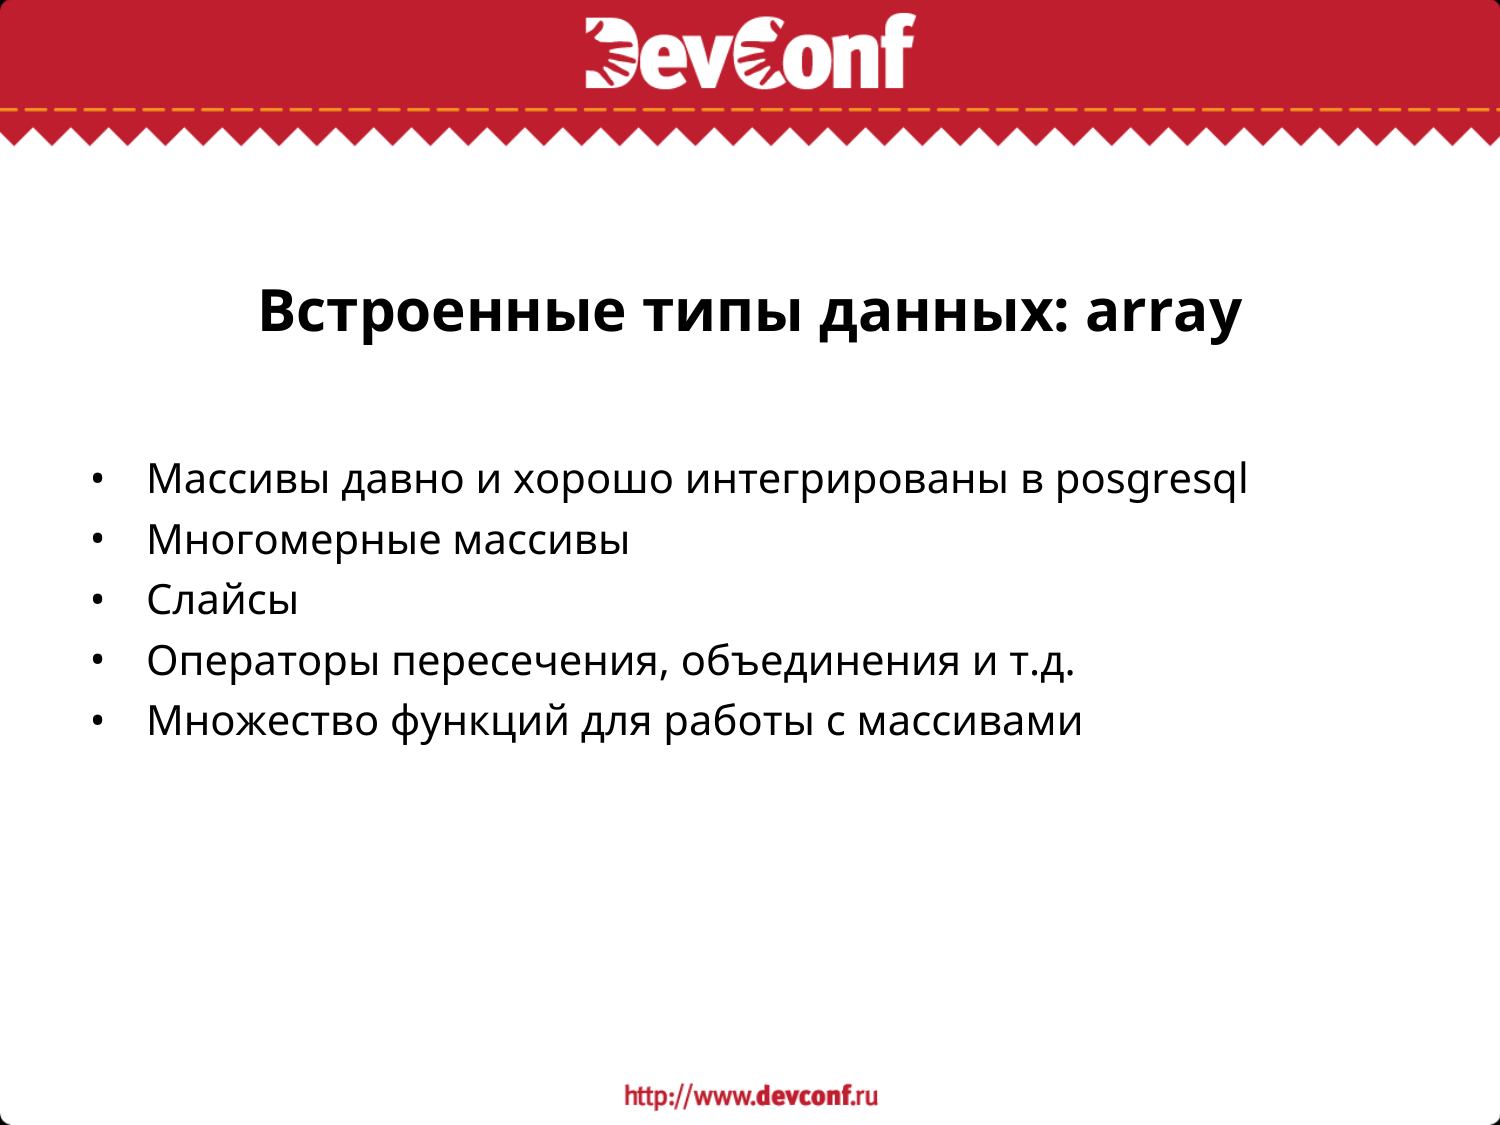

# Встроенные типы данных: array
Массивы давно и хорошо интегрированы в posgresql
Многомерные массивы
Слайсы
Операторы пересечения, объединения и т.д.
Множество функций для работы с массивами